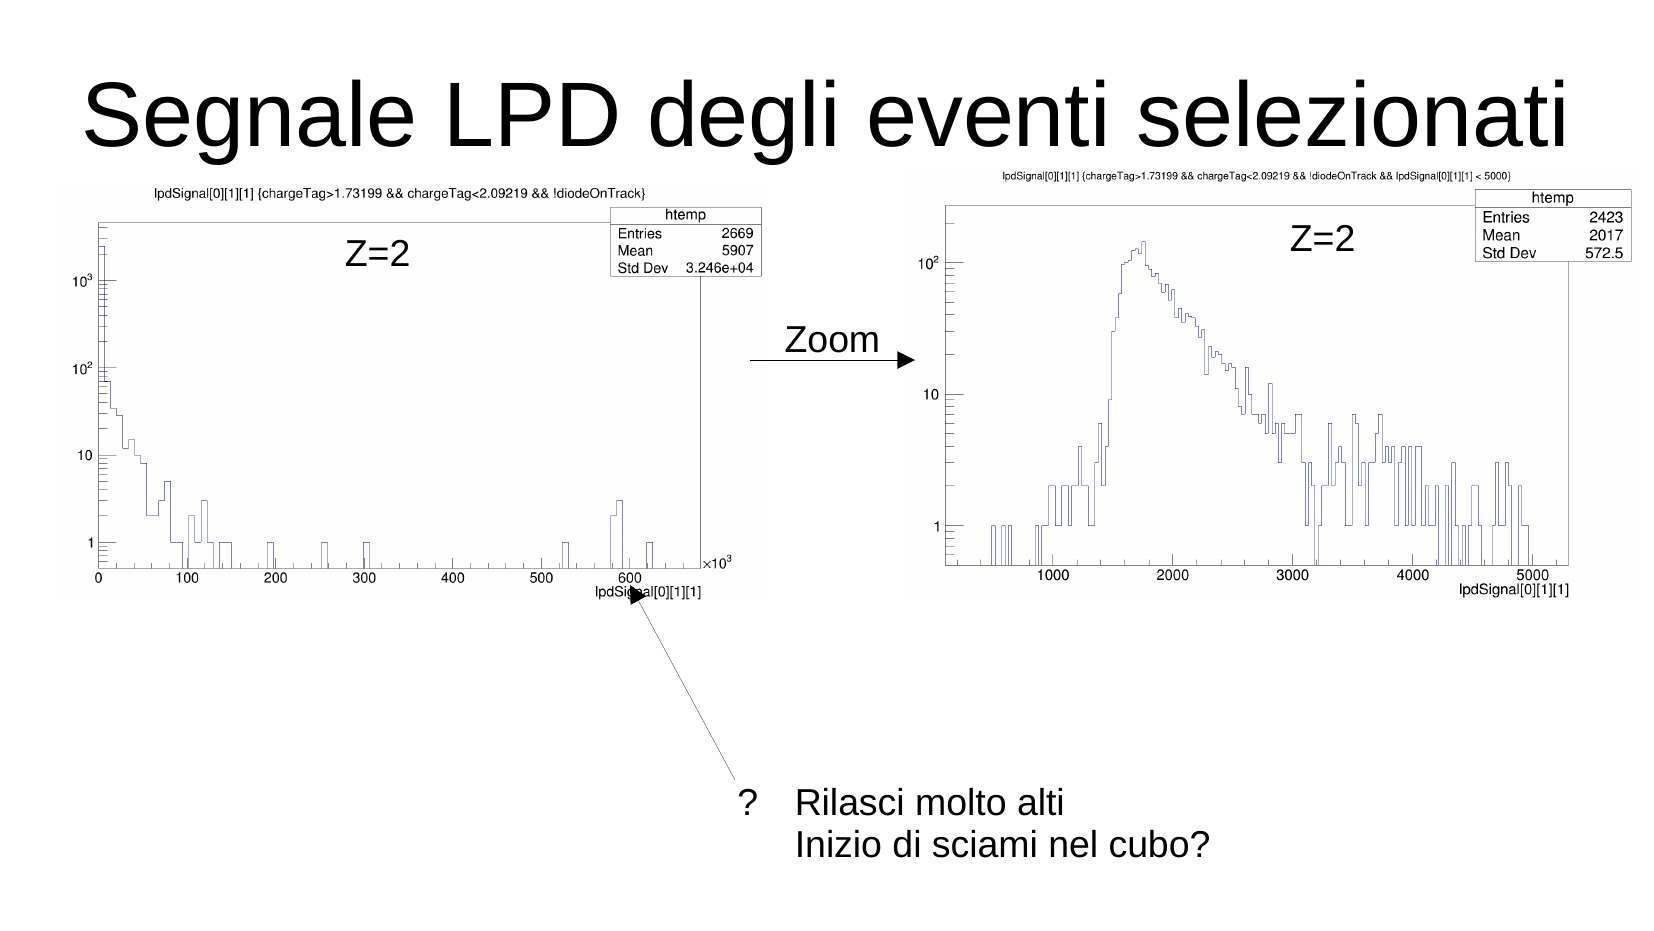

# Segnale LPD degli eventi selezionati
Z=2
Z=2
Zoom
?
Rilasci molto alti
Inizio di sciami nel cubo?